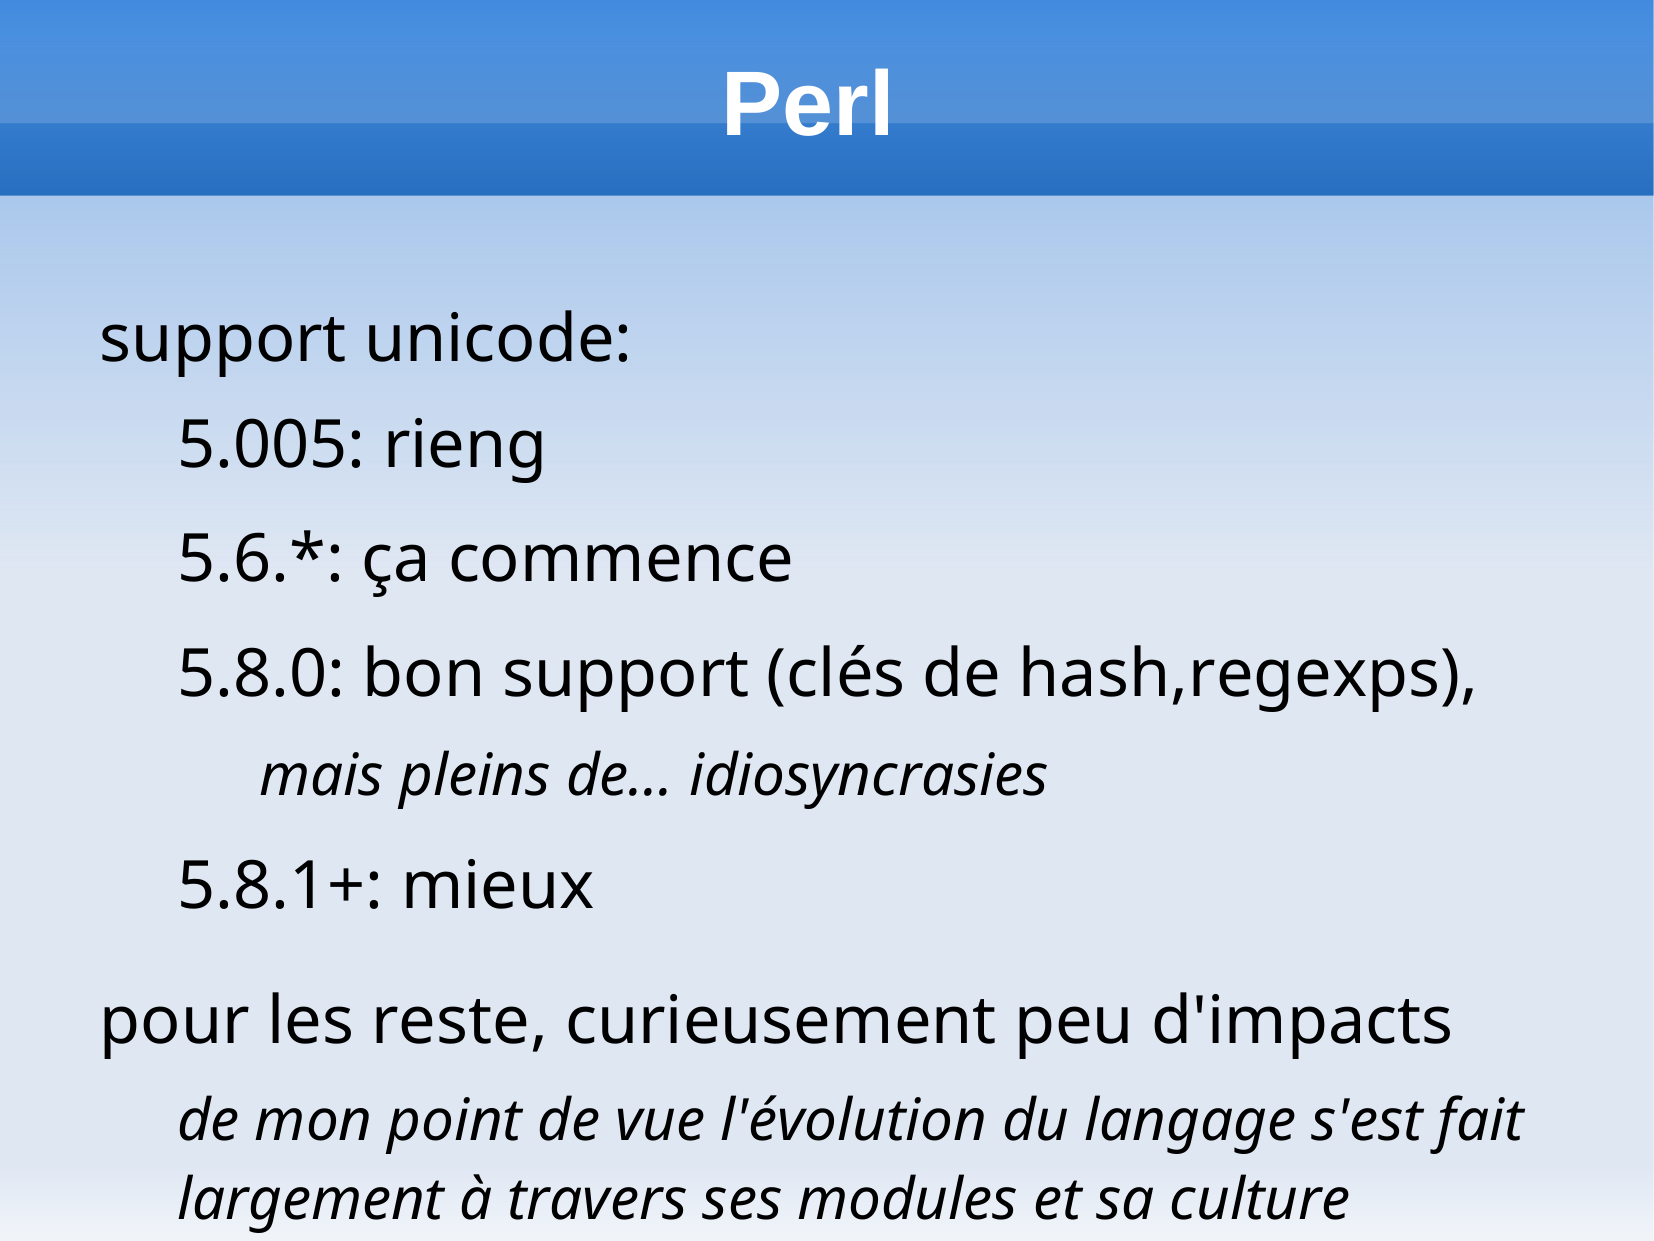

# Perl
 support unicode:
5.005: rieng
5.6.*: ça commence
5.8.0: bon support (clés de hash,regexps),
mais pleins de... idiosyncrasies
5.8.1+: mieux
 pour les reste, curieusement peu d'impacts
de mon point de vue l'évolution du langage s'est fait largement à travers ses modules et sa culture